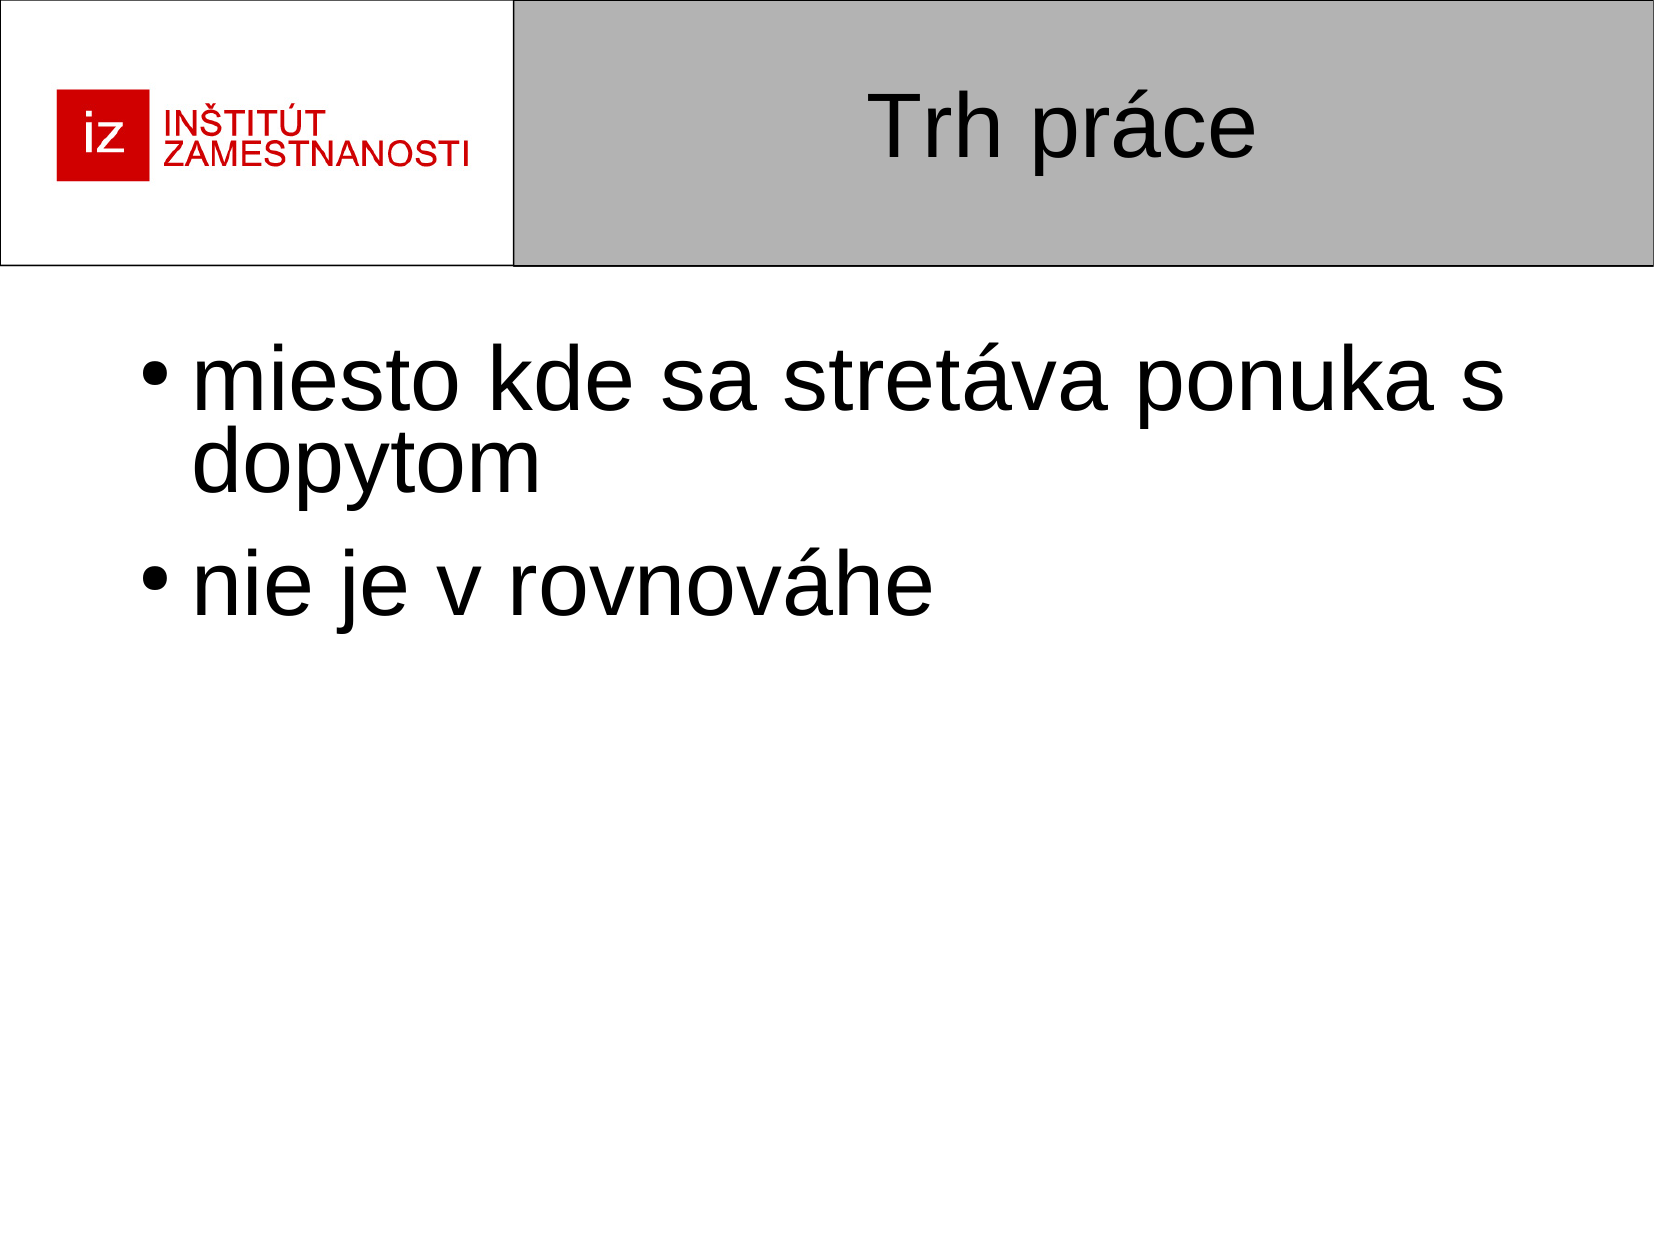

Trh práce
# miesto kde sa stretáva ponuka s dopytom
nie je v rovnováhe